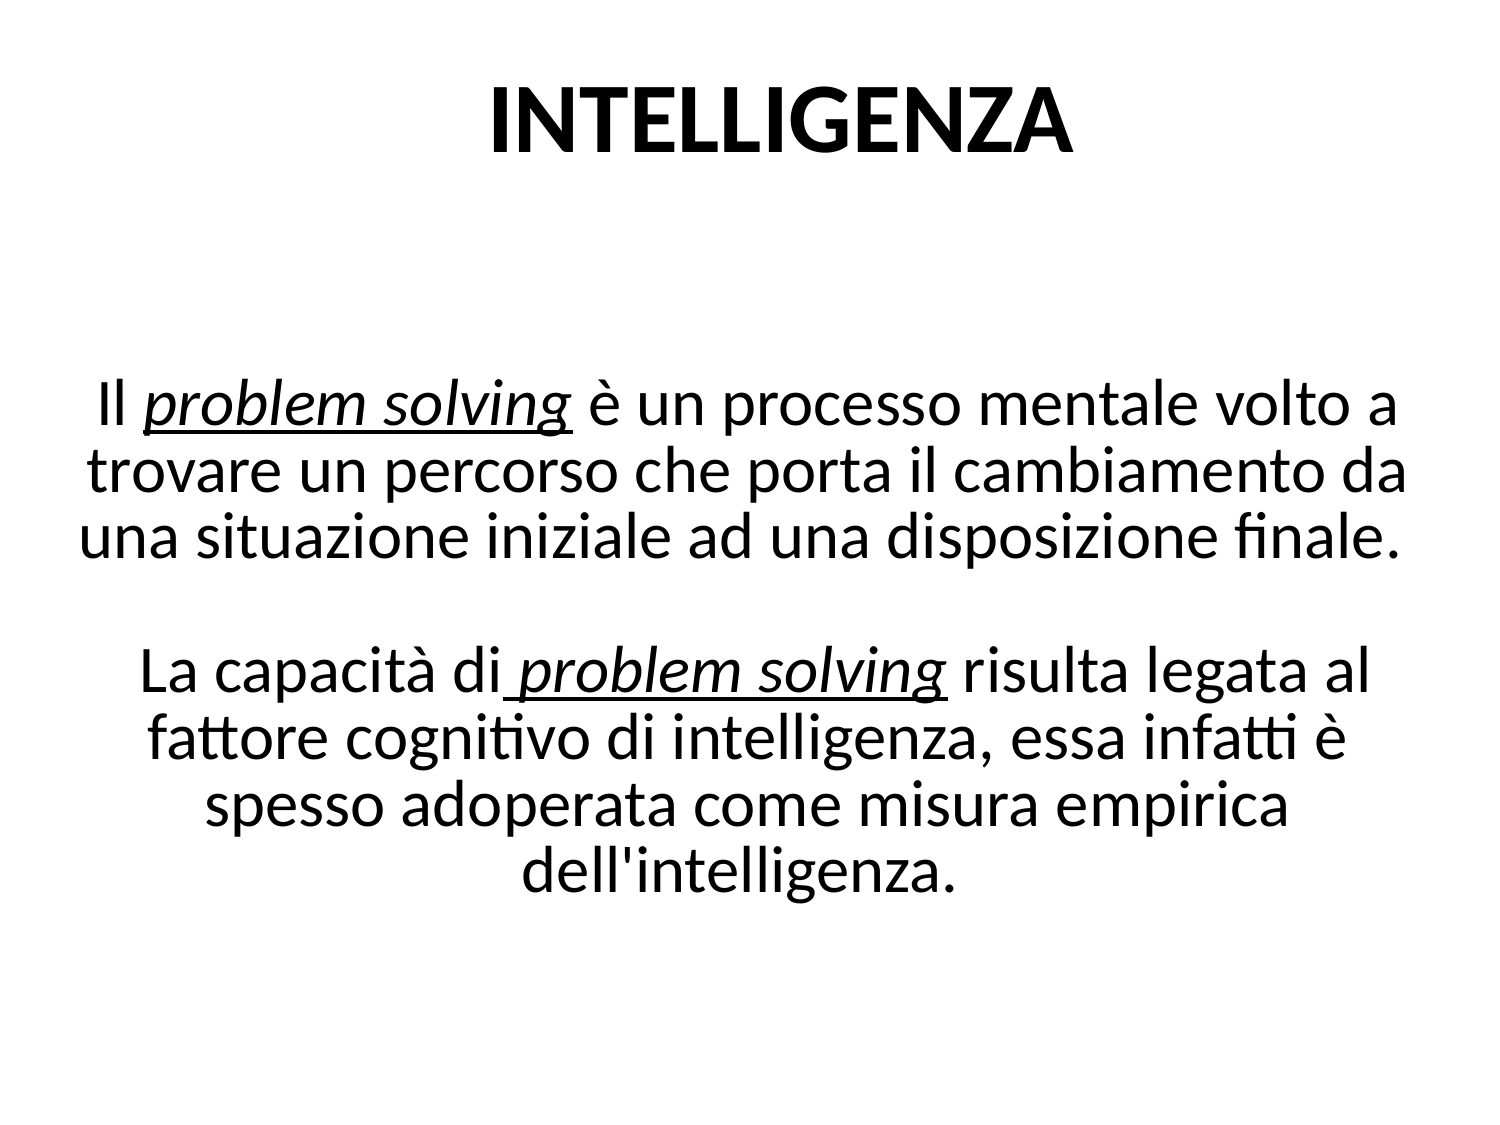

INTELLIGENZA
# Il problem solving è un processo mentale volto a trovare un percorso che porta il cambiamento da una situazione iniziale ad una disposizione finale. La capacità di problem solving risulta legata al fattore cognitivo di intelligenza, essa infatti è spesso adoperata come misura empirica dell'intelligenza.